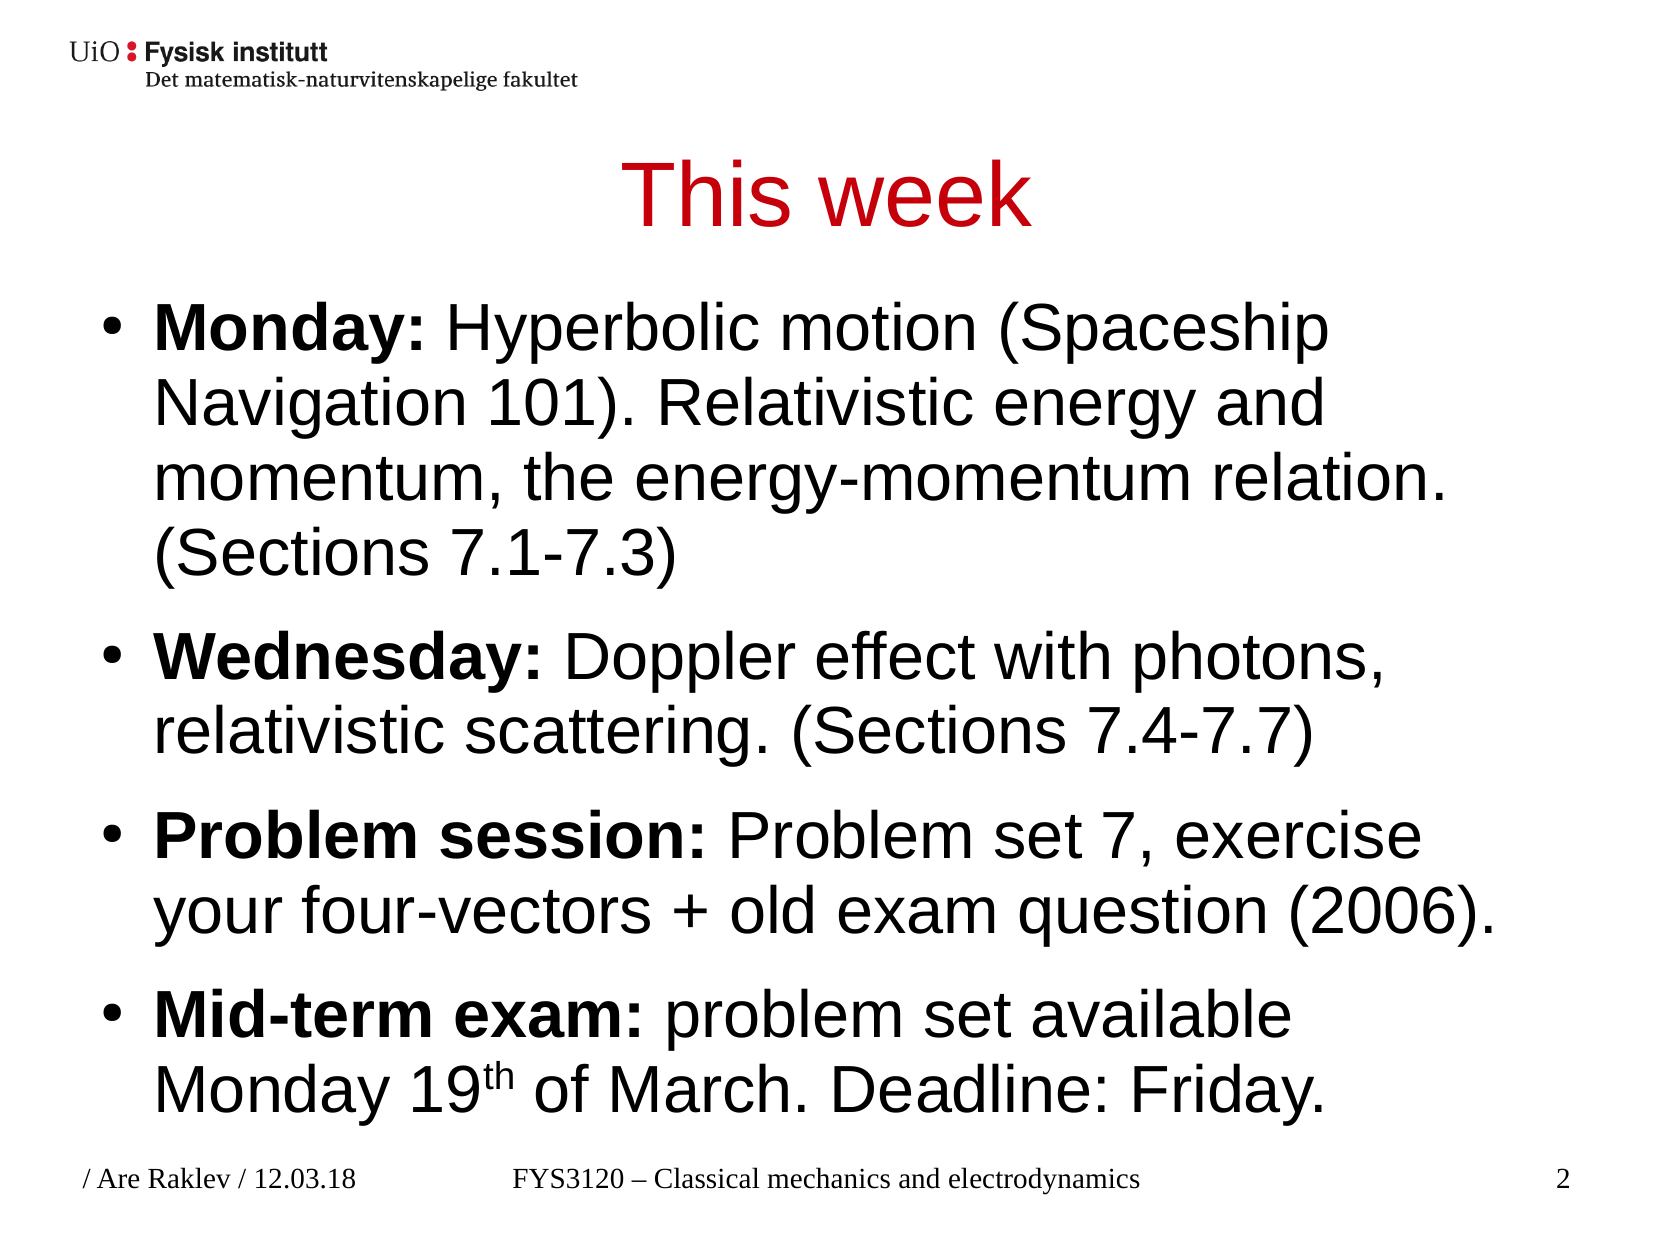

# This week
Monday: Hyperbolic motion (Spaceship Navigation 101). Relativistic energy and momentum, the energy-momentum relation. (Sections 7.1-7.3)
Wednesday: Doppler effect with photons, relativistic scattering. (Sections 7.4-7.7)
Problem session: Problem set 7, exercise your four-vectors + old exam question (2006).
Mid-term exam: problem set available Monday 19th of March. Deadline: Friday.
/ Are Raklev / 12.03.18
FYS3120 – Classical mechanics and electrodynamics
2